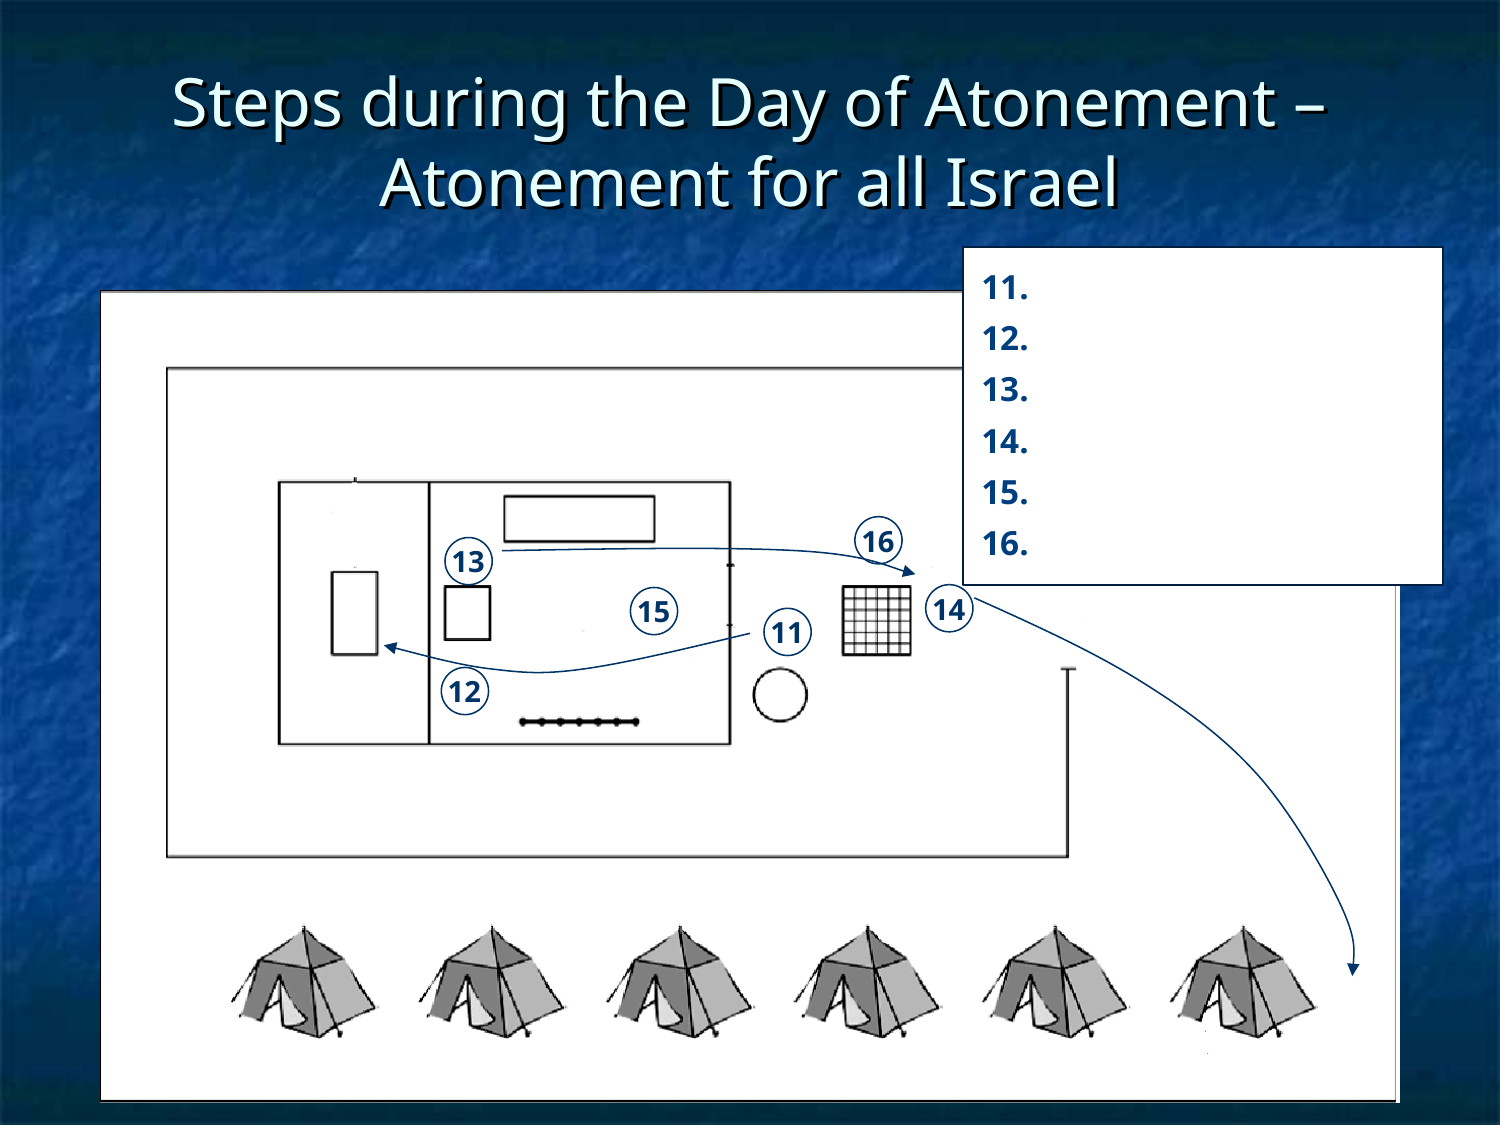

# Steps during the Day of Atonement – Atonement for all Israel
Aaron slays the goat for the Lord.
He carries its blood into the Most Holy and sprinkles it on the Mercy Seat.
He cleanses the altar.
He puts the sins on the goat for Asasel. This goat is dragged into the wilderness.
He puts on the garment of the high priest.
Presentation of the burnt offering.
16
13
14
15
11
12